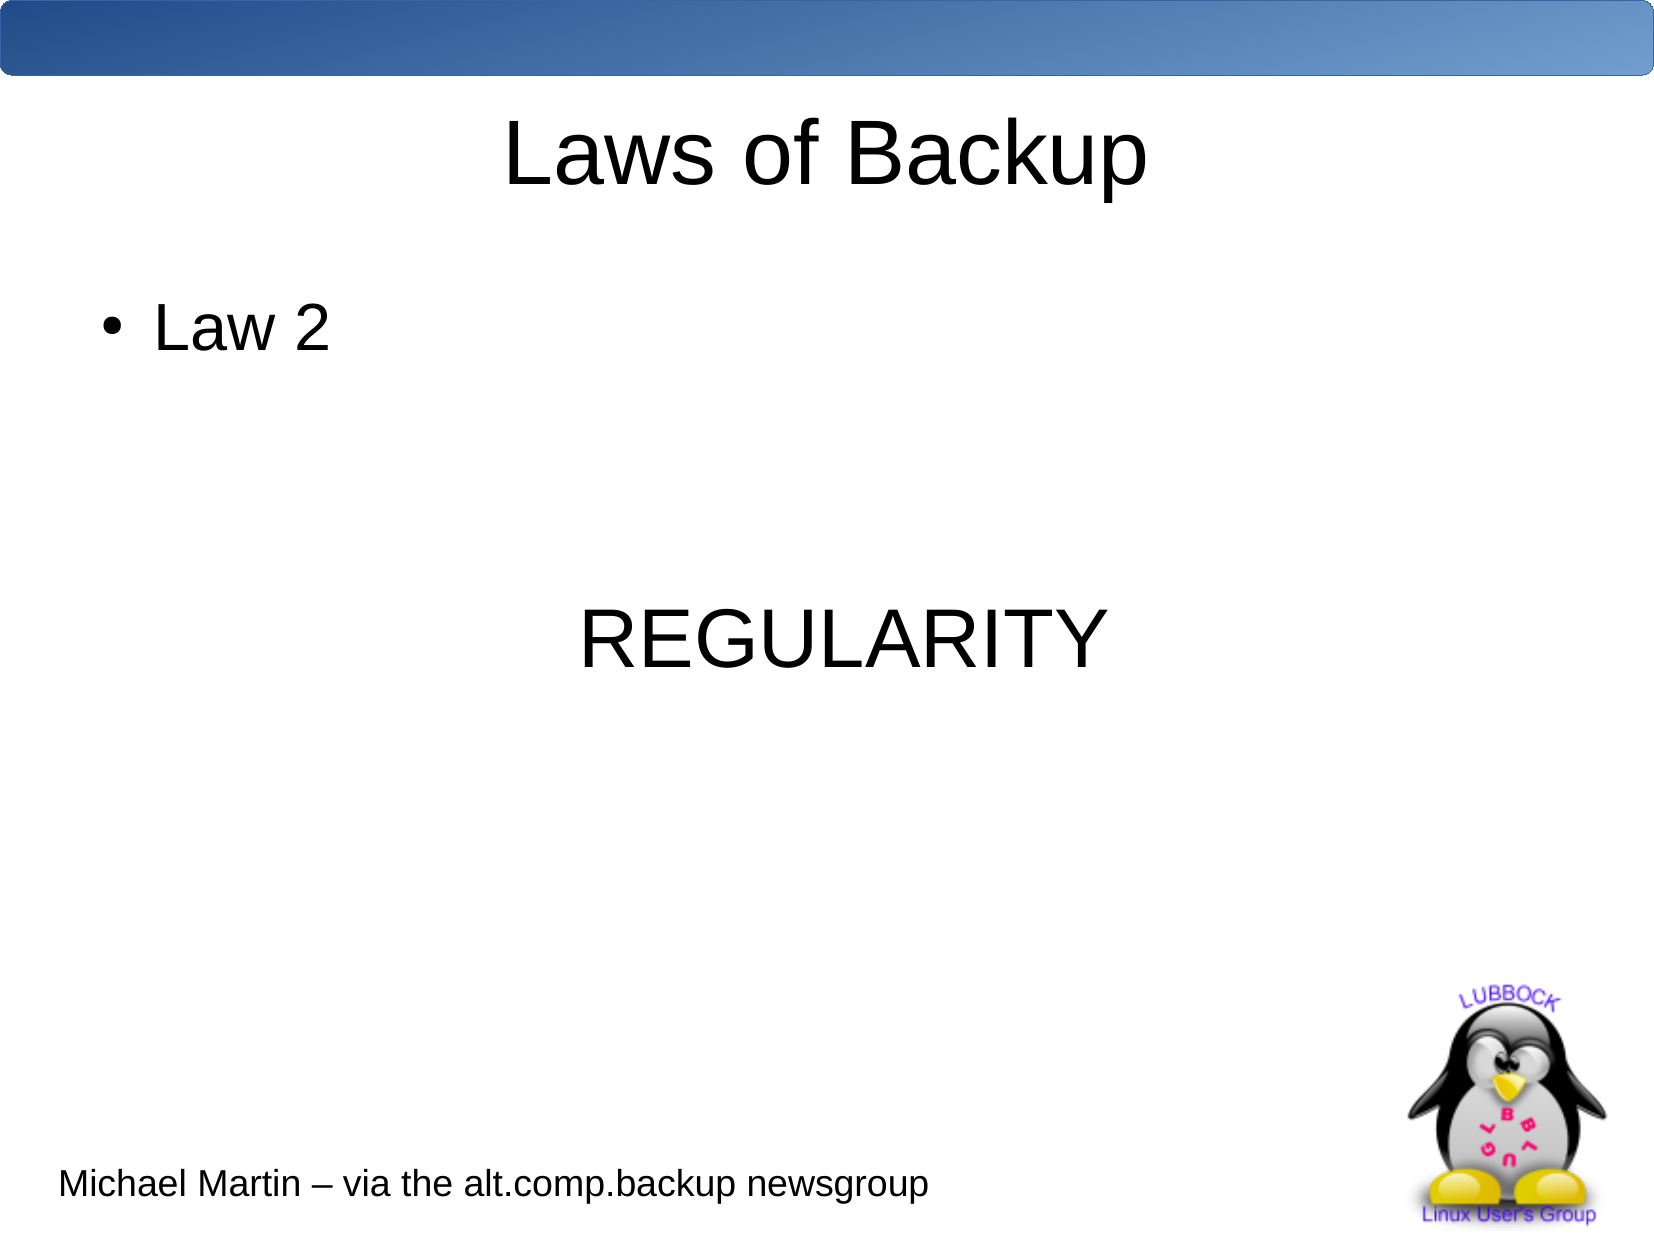

# Laws of Backup
Law 2
REGULARITY
Michael Martin – via the alt.comp.backup newsgroup